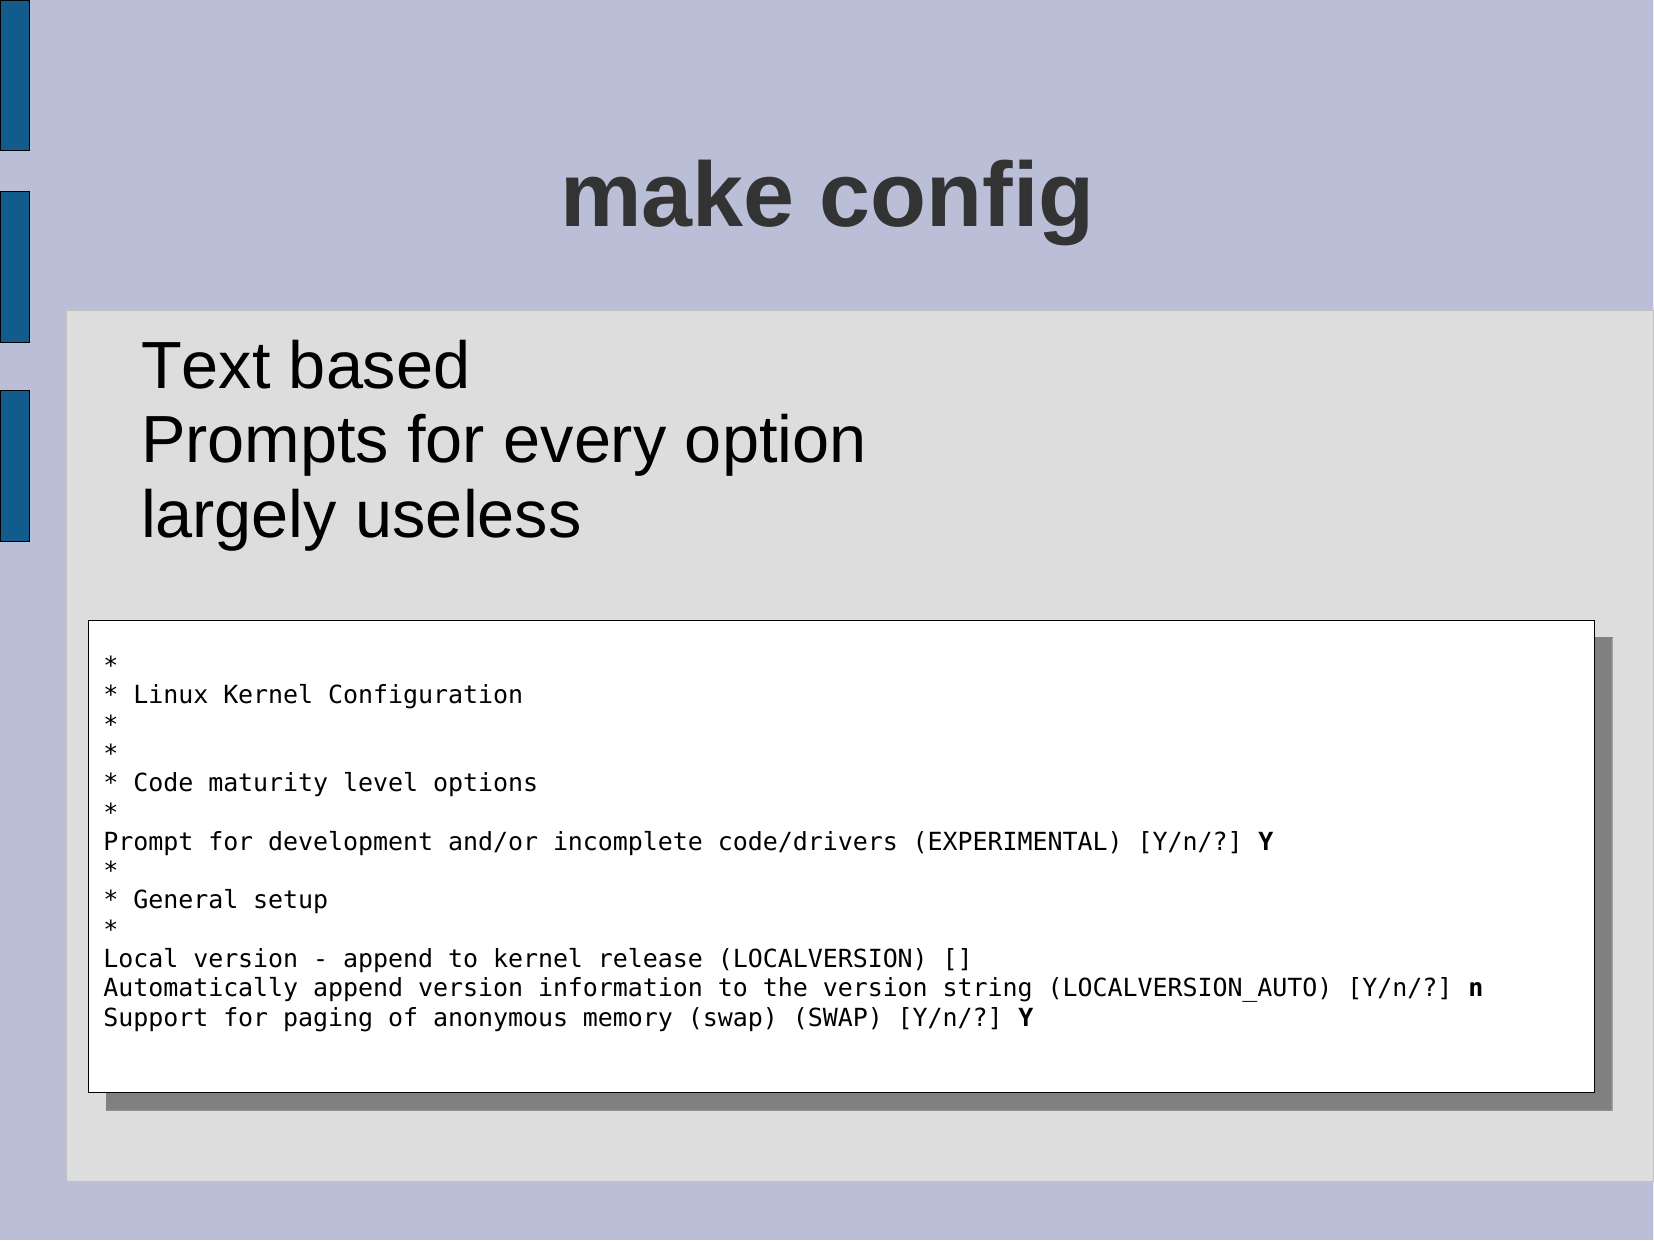

# make config
Text based
Prompts for every option
largely useless
*
* Linux Kernel Configuration
*
*
* Code maturity level options
*
Prompt for development and/or incomplete code/drivers (EXPERIMENTAL) [Y/n/?] Y
*
* General setup
*
Local version - append to kernel release (LOCALVERSION) []
Automatically append version information to the version string (LOCALVERSION_AUTO) [Y/n/?] n
Support for paging of anonymous memory (swap) (SWAP) [Y/n/?] Y